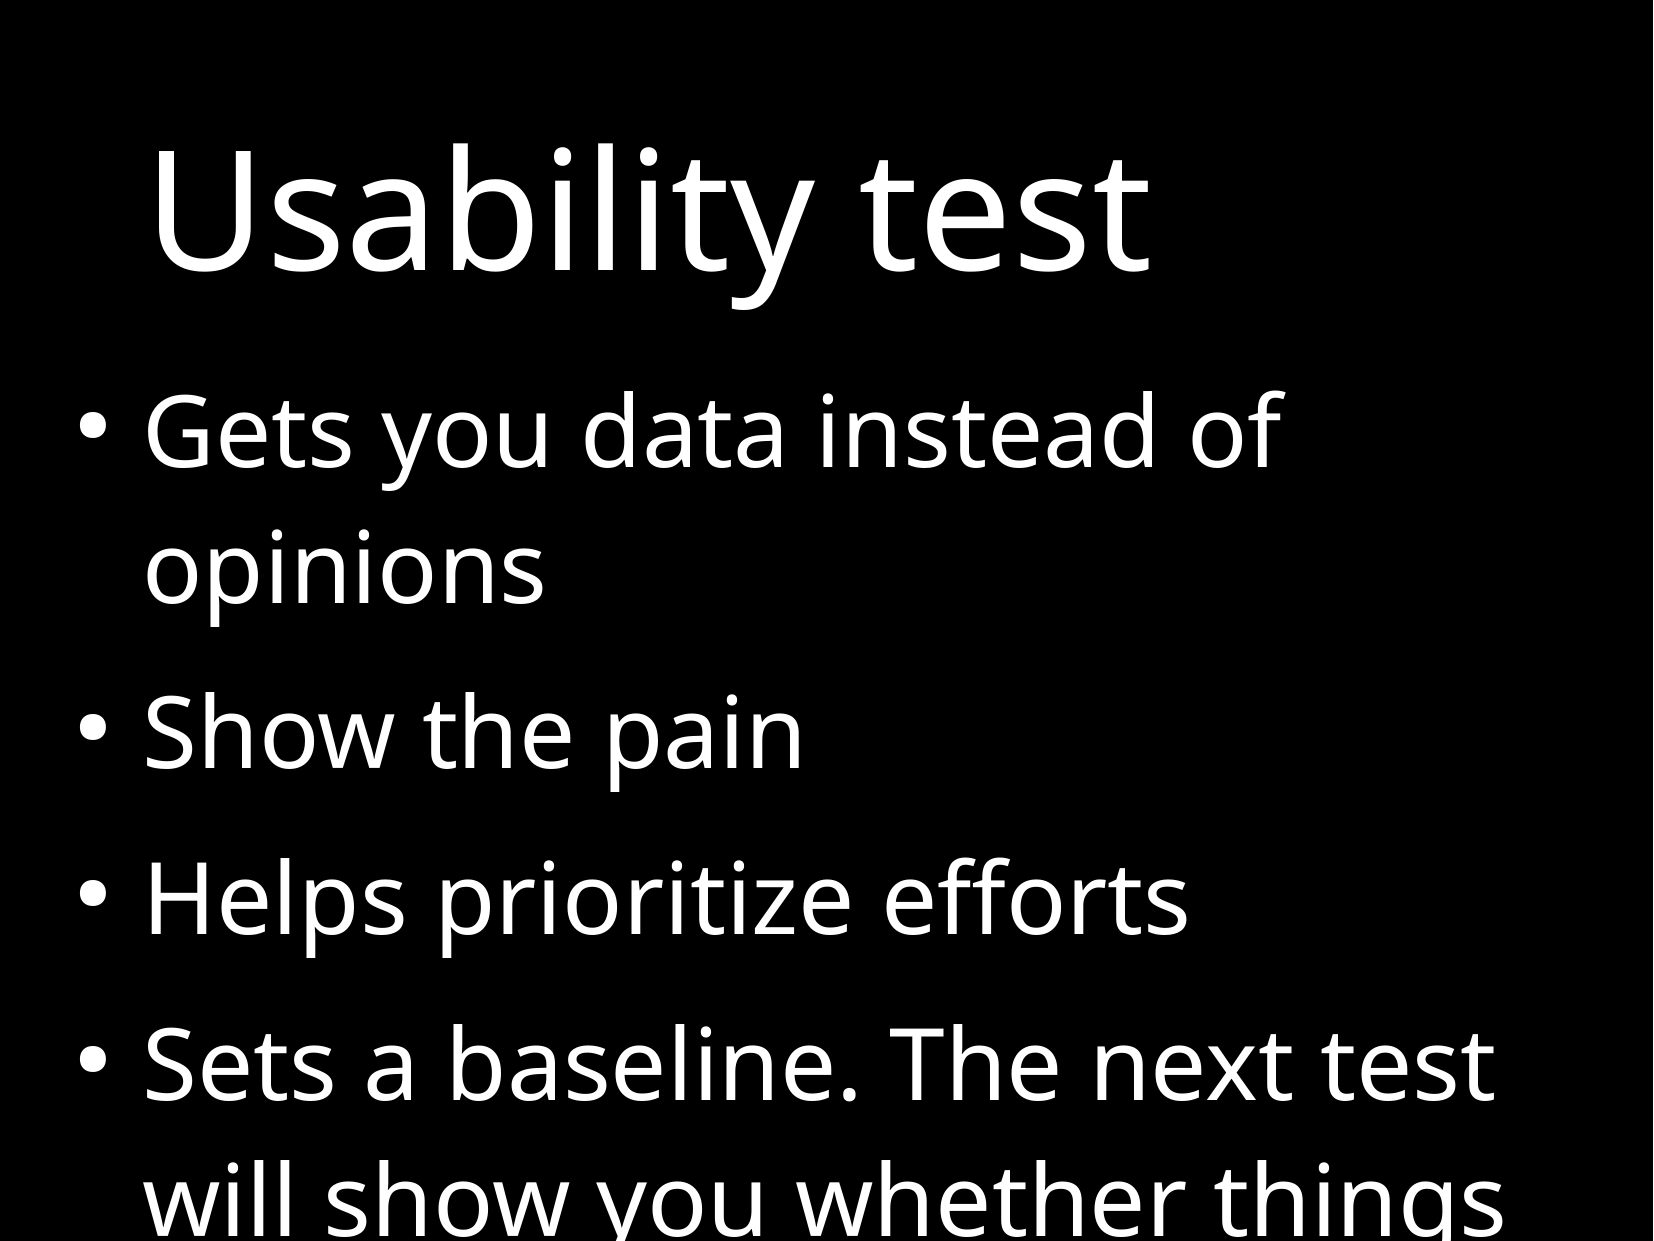

# Usability test
Gets you data instead of opinions
Show the pain
Helps prioritize efforts
Sets a baseline. The next test will show you whether things have improved